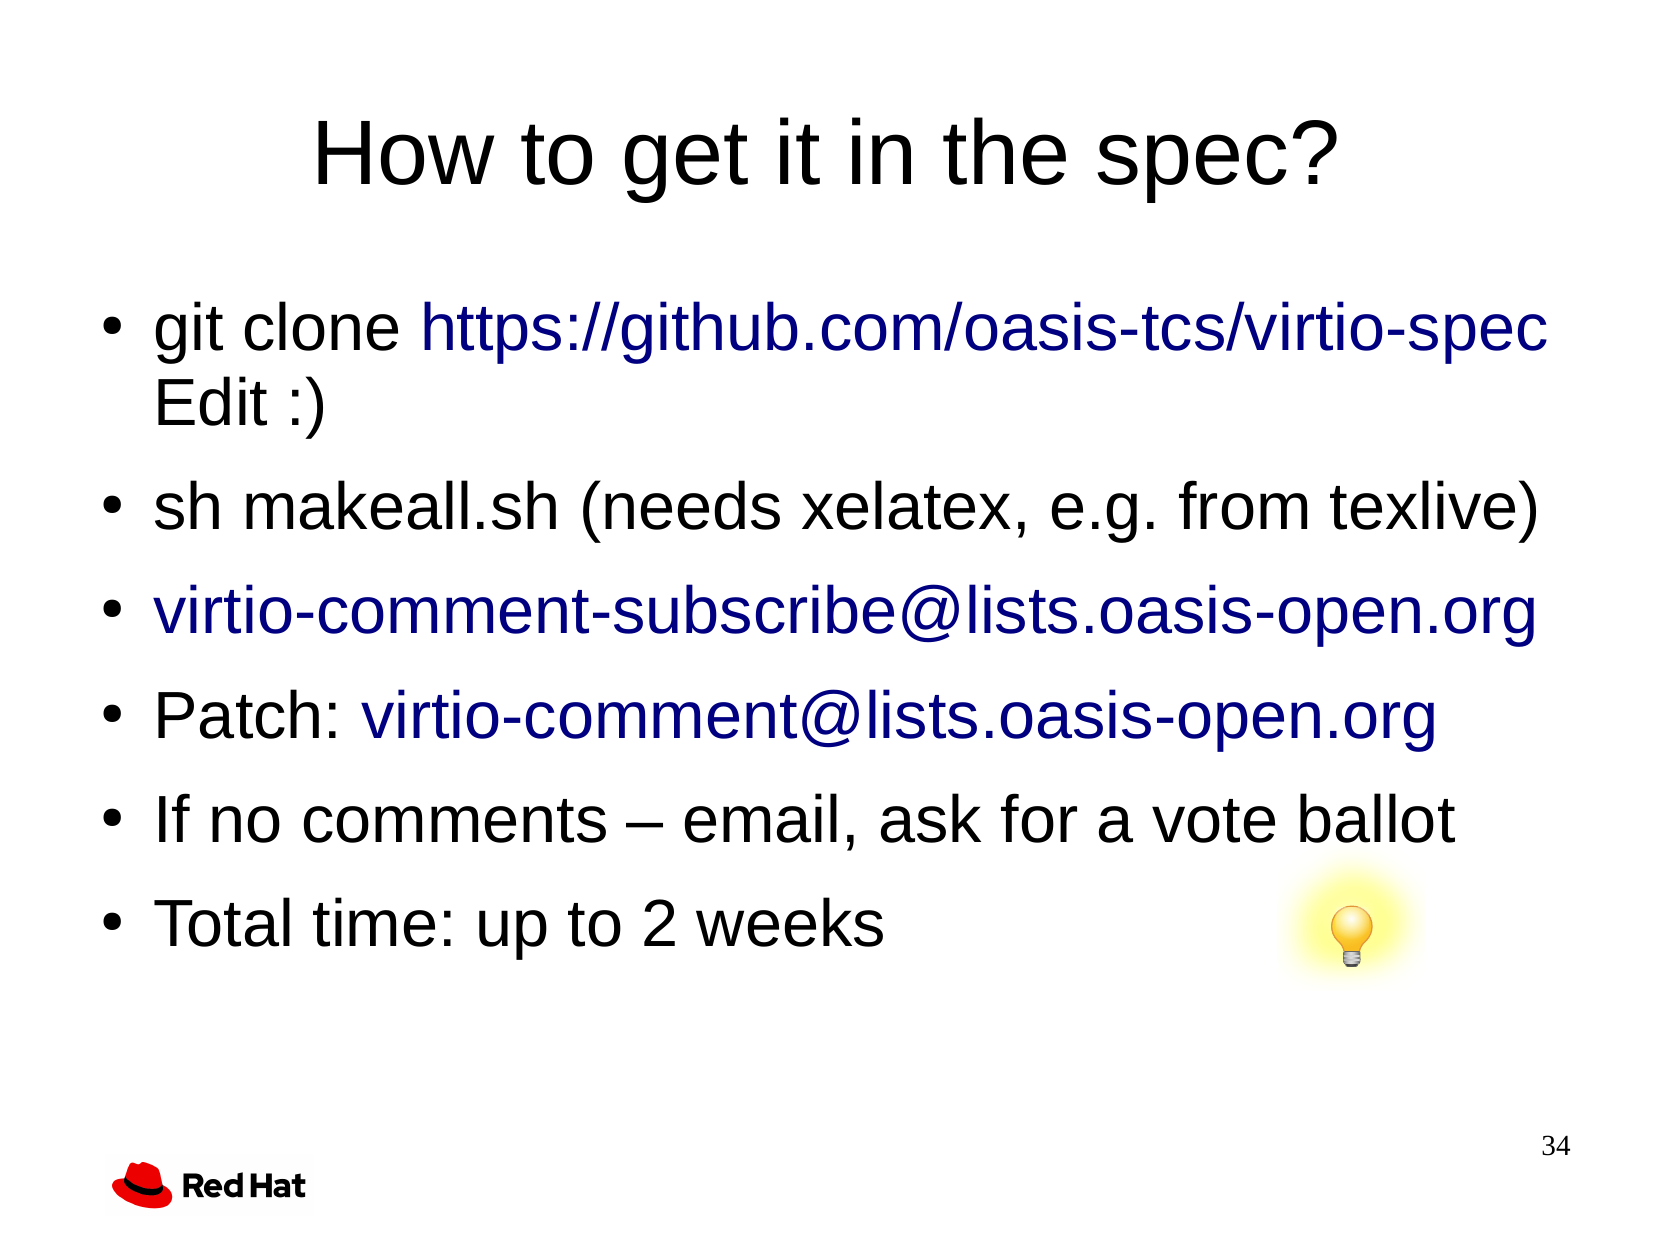

# How to get it in the spec?
git clone https://github.com/oasis-tcs/virtio-spec
Edit :)
sh makeall.sh (needs xelatex, e.g. from texlive)
virtio-comment-subscribe@lists.oasis-open.org
Patch: virtio-comment@lists.oasis-open.org
If no comments – email, ask for a vote ballot
Total time: up to 2 weeks
34